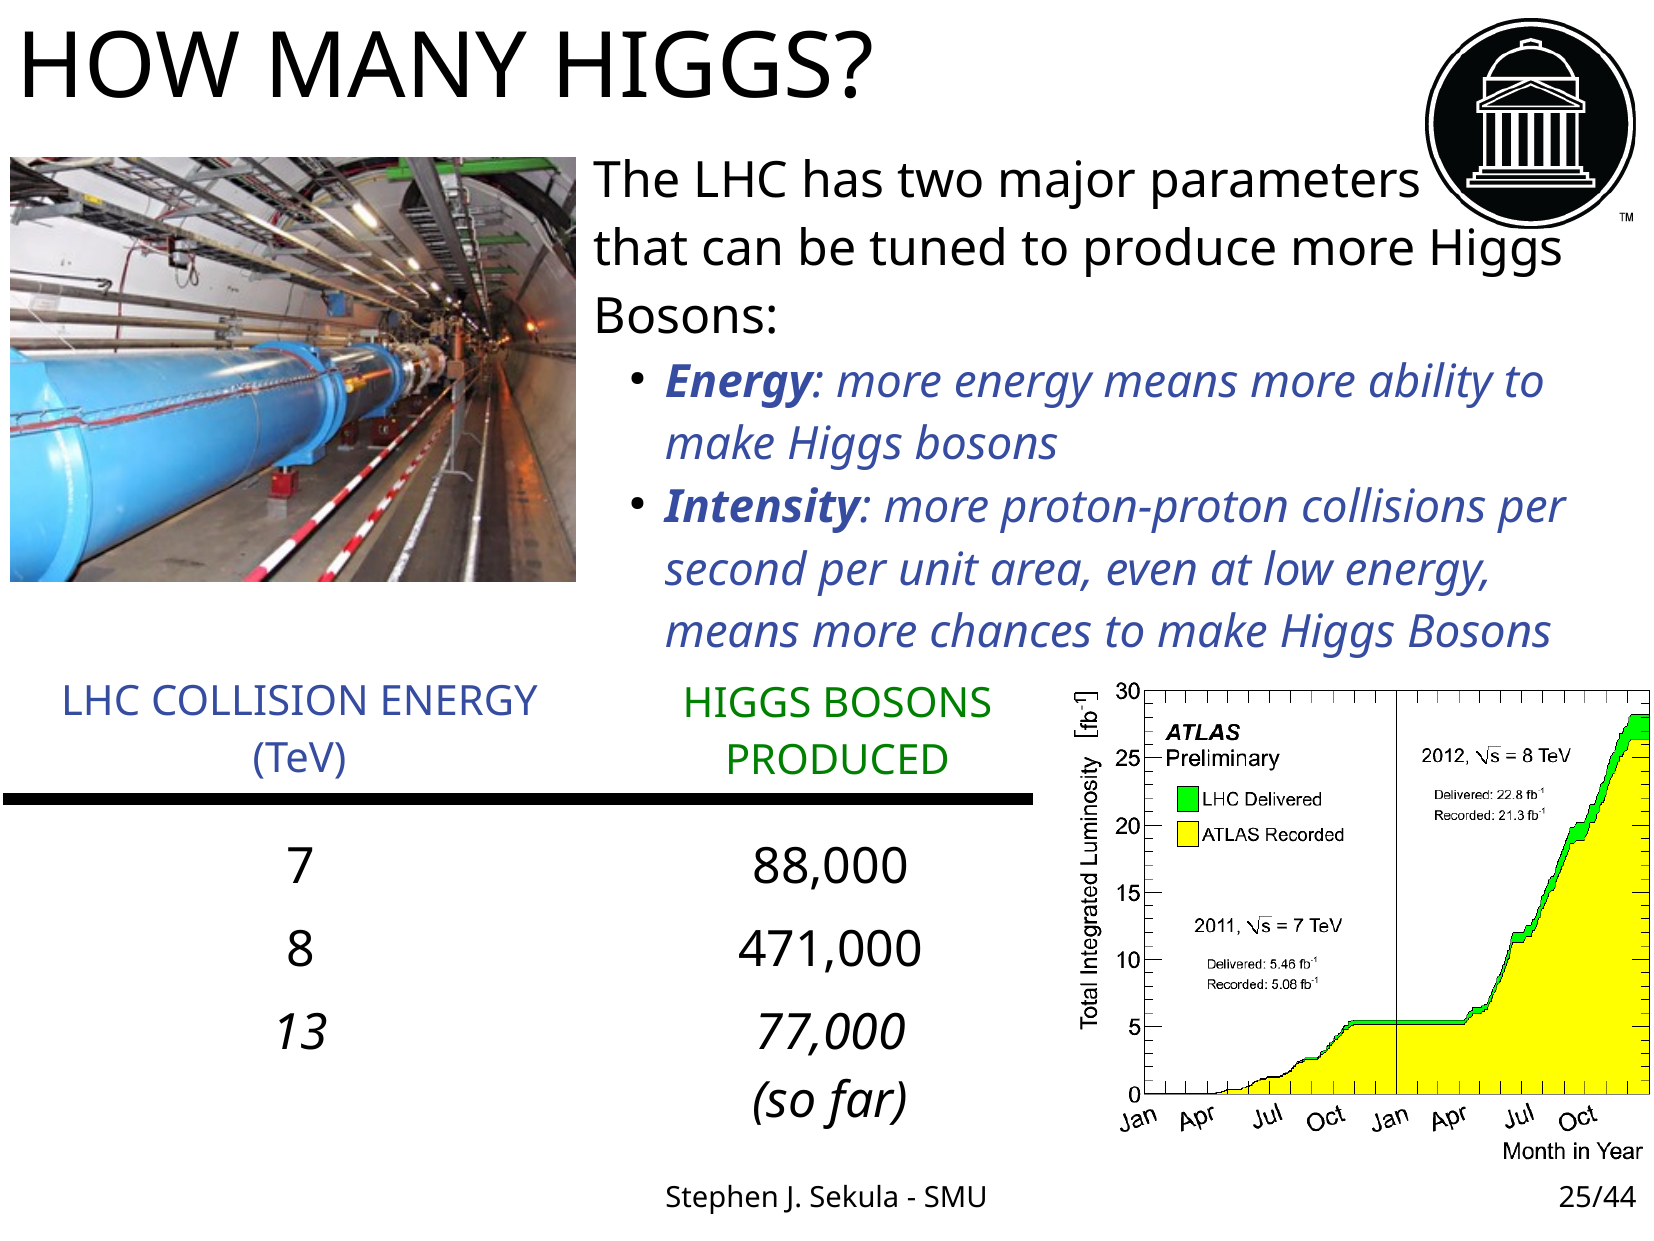

# HOW MANY HIGGS?
The LHC has two major parameters
that can be tuned to produce more Higgs Bosons:
Energy: more energy means more ability to make Higgs bosons
Intensity: more proton-proton collisions per second per unit area, even at low energy, means more chances to make Higgs Bosons
LHC COLLISION ENERGY
(TeV)
HIGGS BOSONS
PRODUCED
7
88,000
8
471,000
13
77,000
(so far)
25
Stephen J. Sekula - SMU